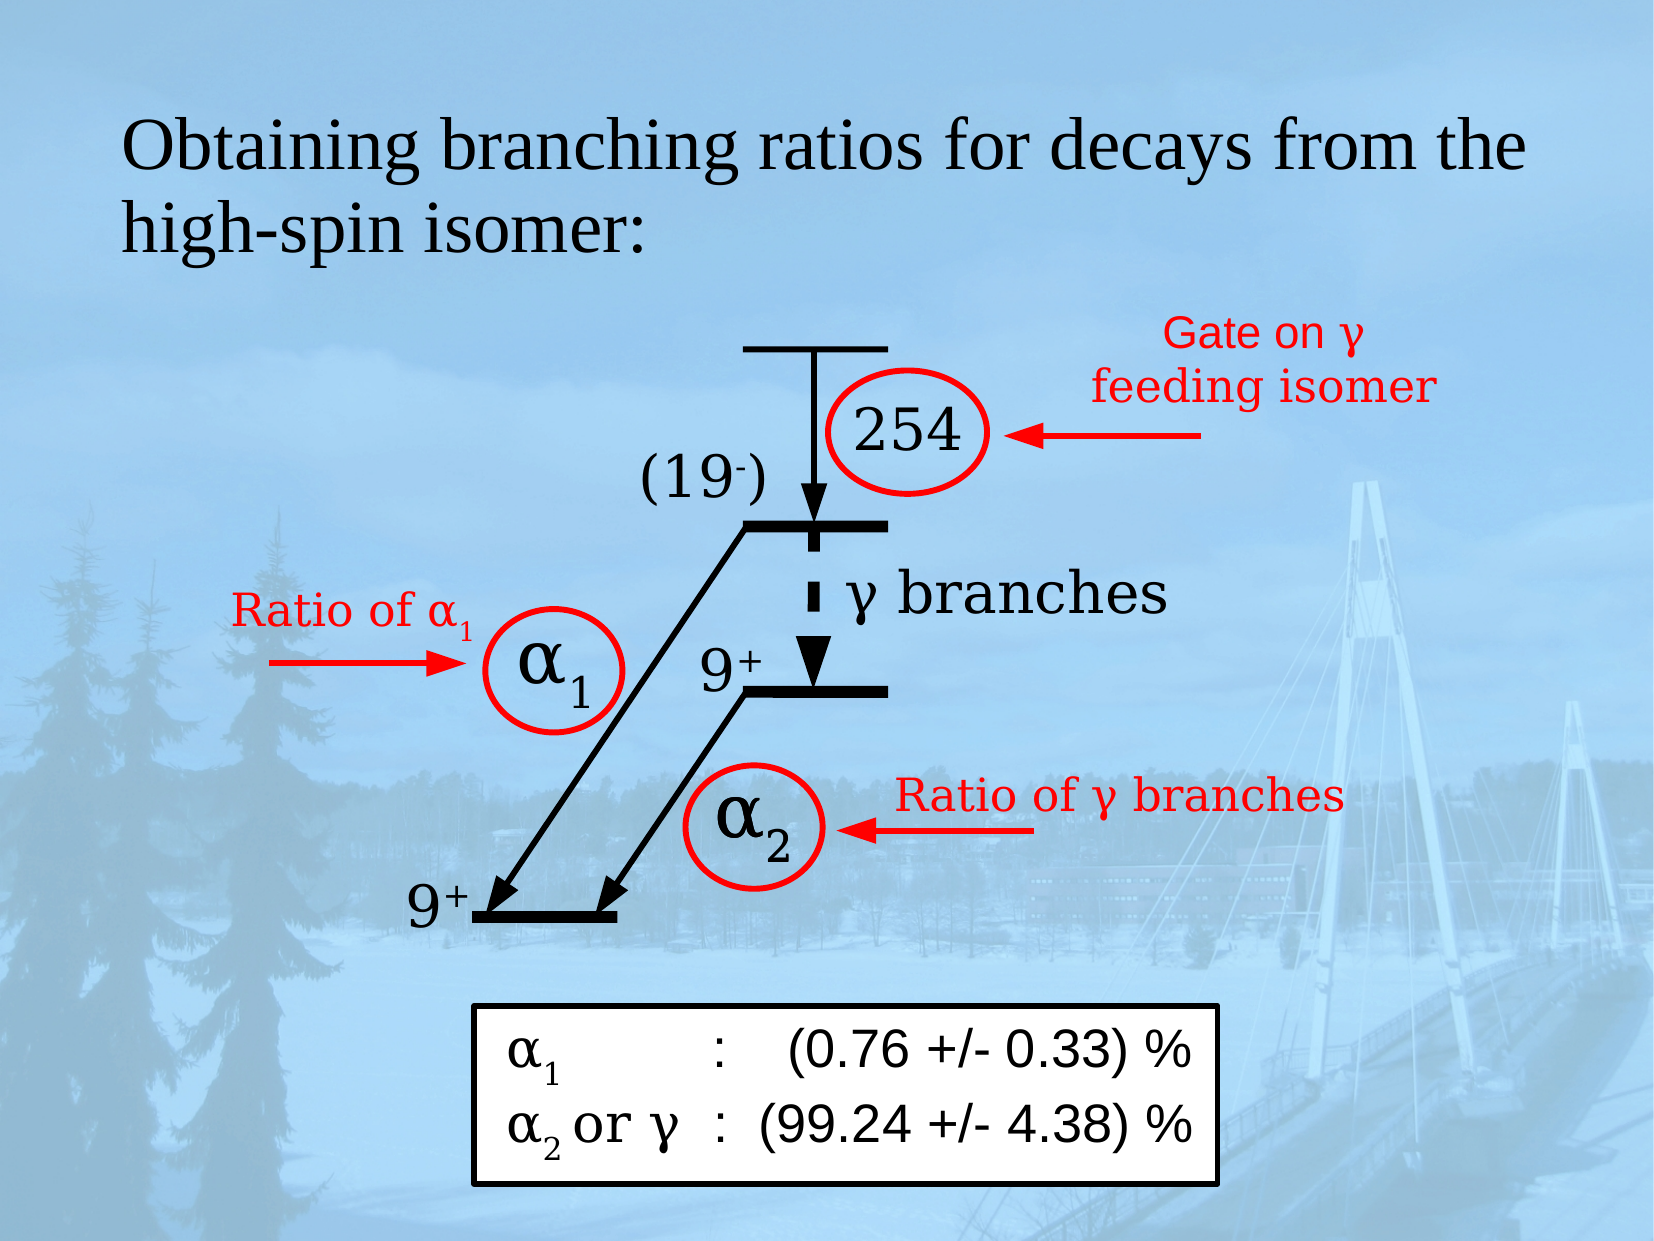

Obtaining branching ratios for decays from the high-spin isomer:
Gate on γ
feeding isomer
254
(19-)
γ branches
Ratio of α1
α1
9+
α2
α2
Ratio of γ branches
9+
α1 : (0.76 +/- 0.33) %
α2 or γ : (99.24 +/- 4.38) %